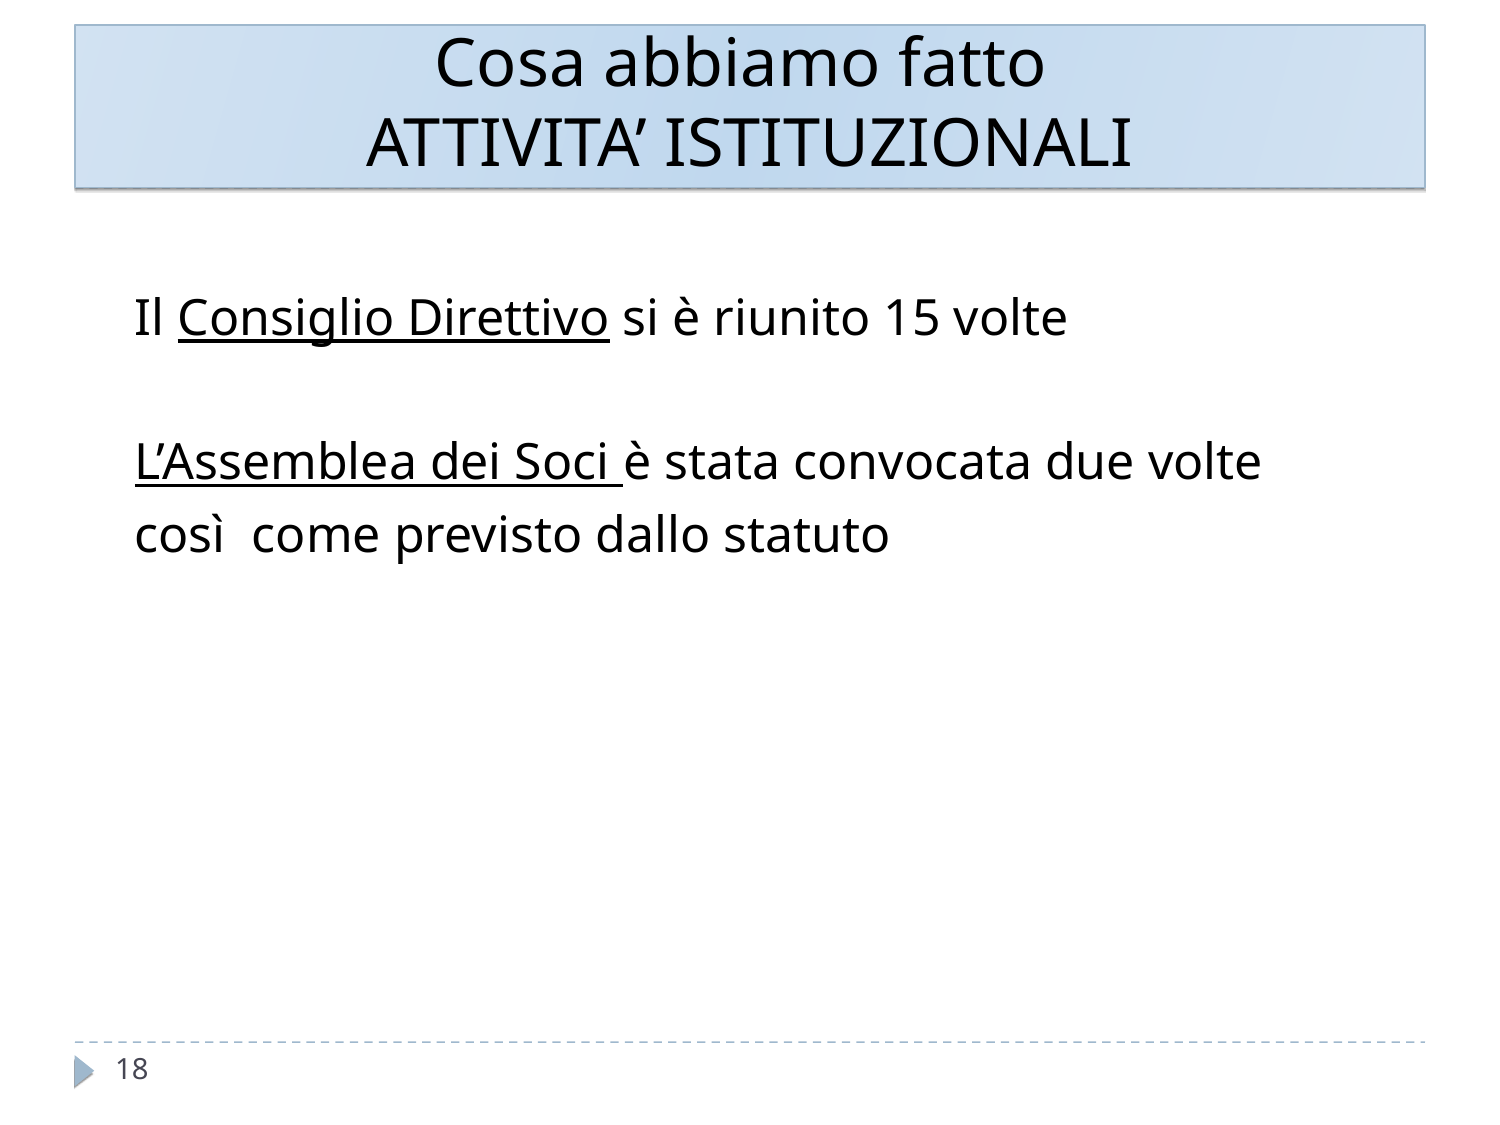

# Cosa abbiamo fatto ATTIVITA’ ISTITUZIONALI
	Il Consiglio Direttivo si è riunito 15 volte
	L’Assemblea dei Soci è stata convocata due volte
	così come previsto dallo statuto